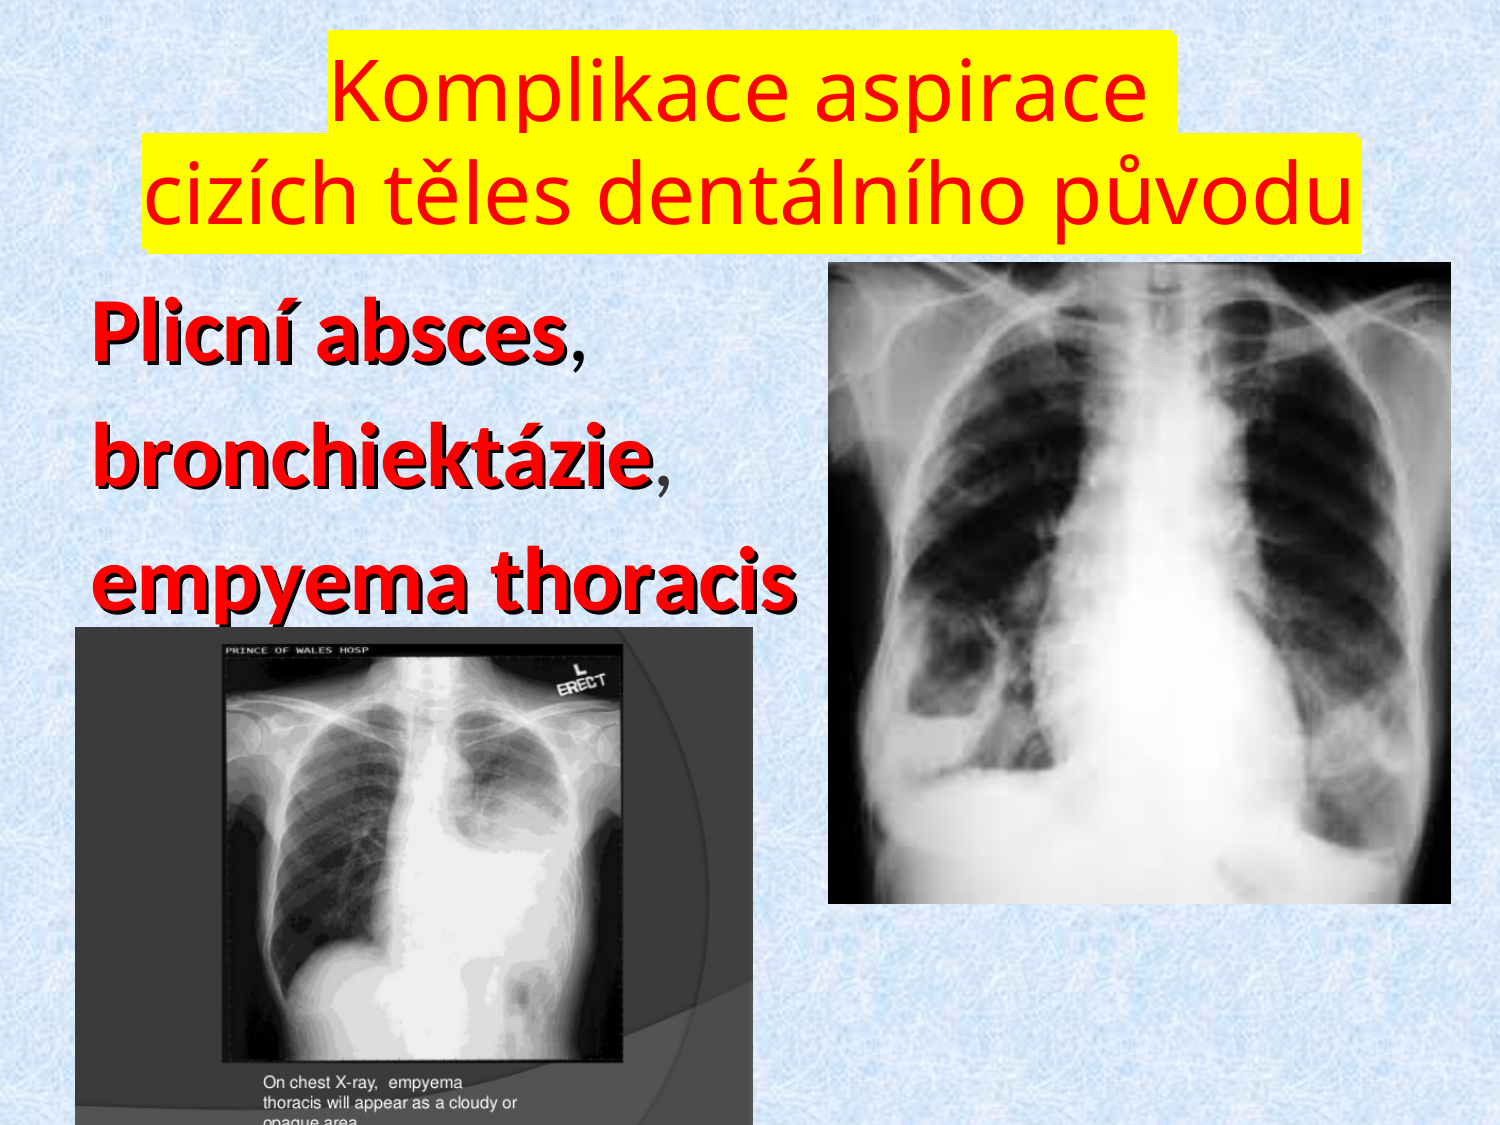

# Komplikace aspirace cizích těles dentálního původu
Plicní absces,
bronchiektázie,
empyema thoracis